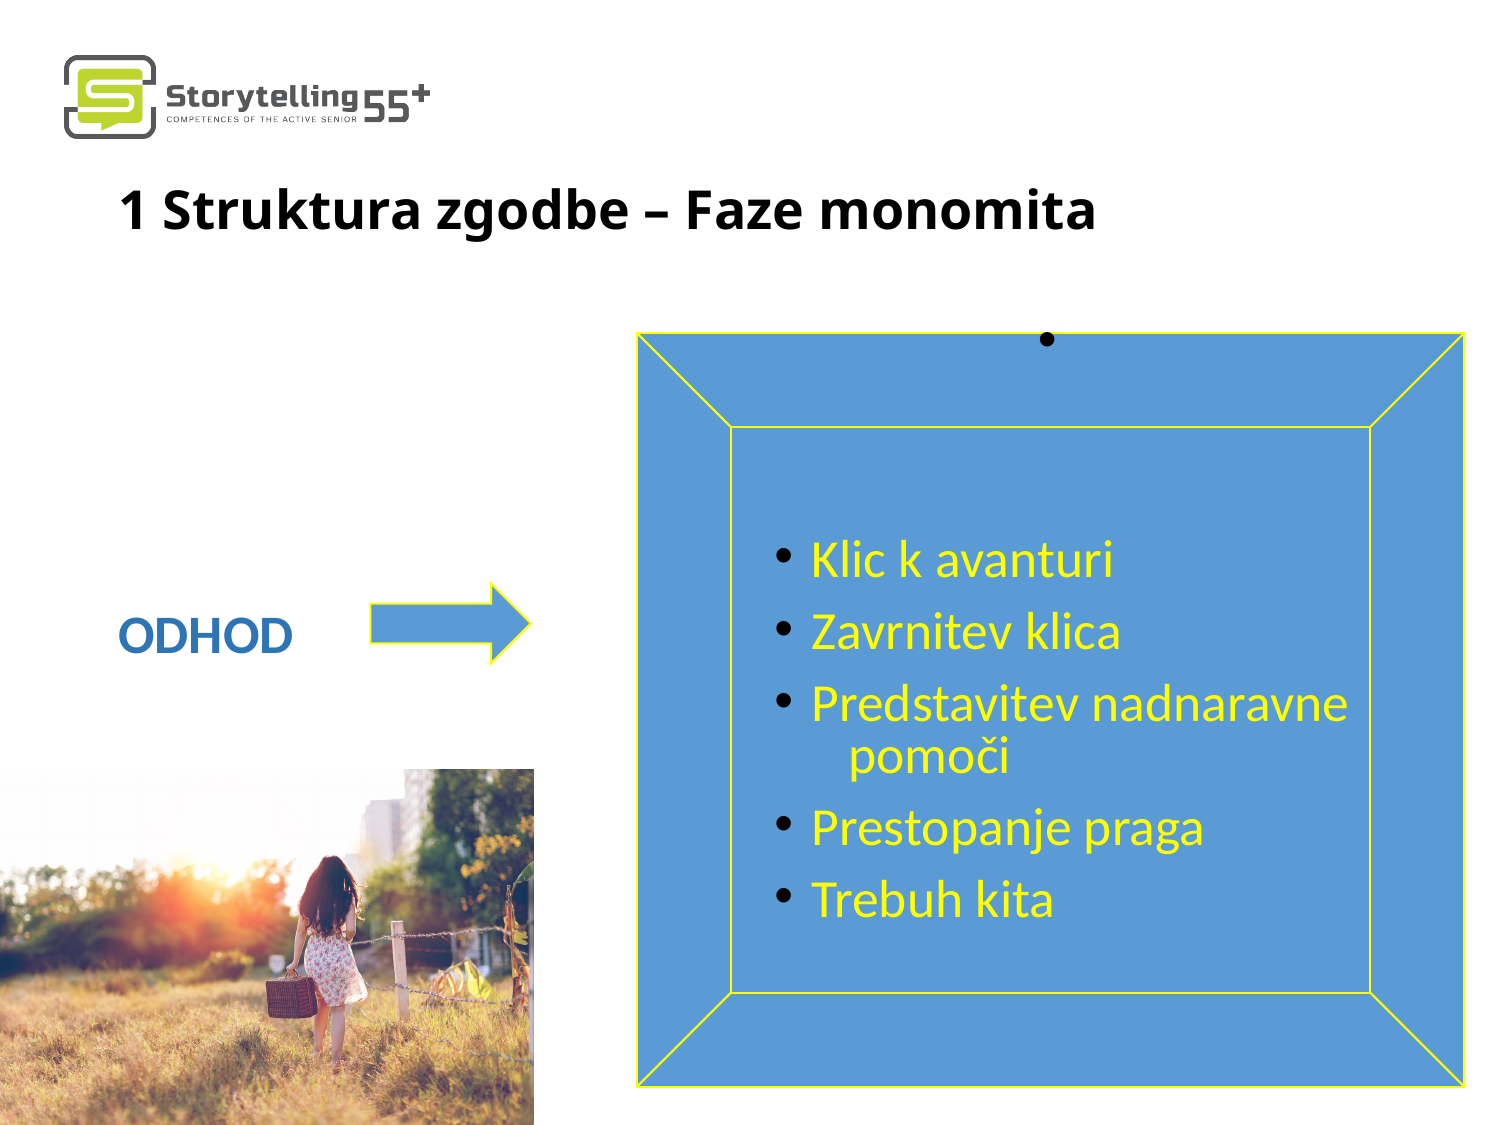

# 1 Struktura zgodbe – Faze monomita
ODHOD
Klic k avanturi
Zavrnitev klica
Predstavitev nadnaravne pomoči
Prestopanje praga
Trebuh kita